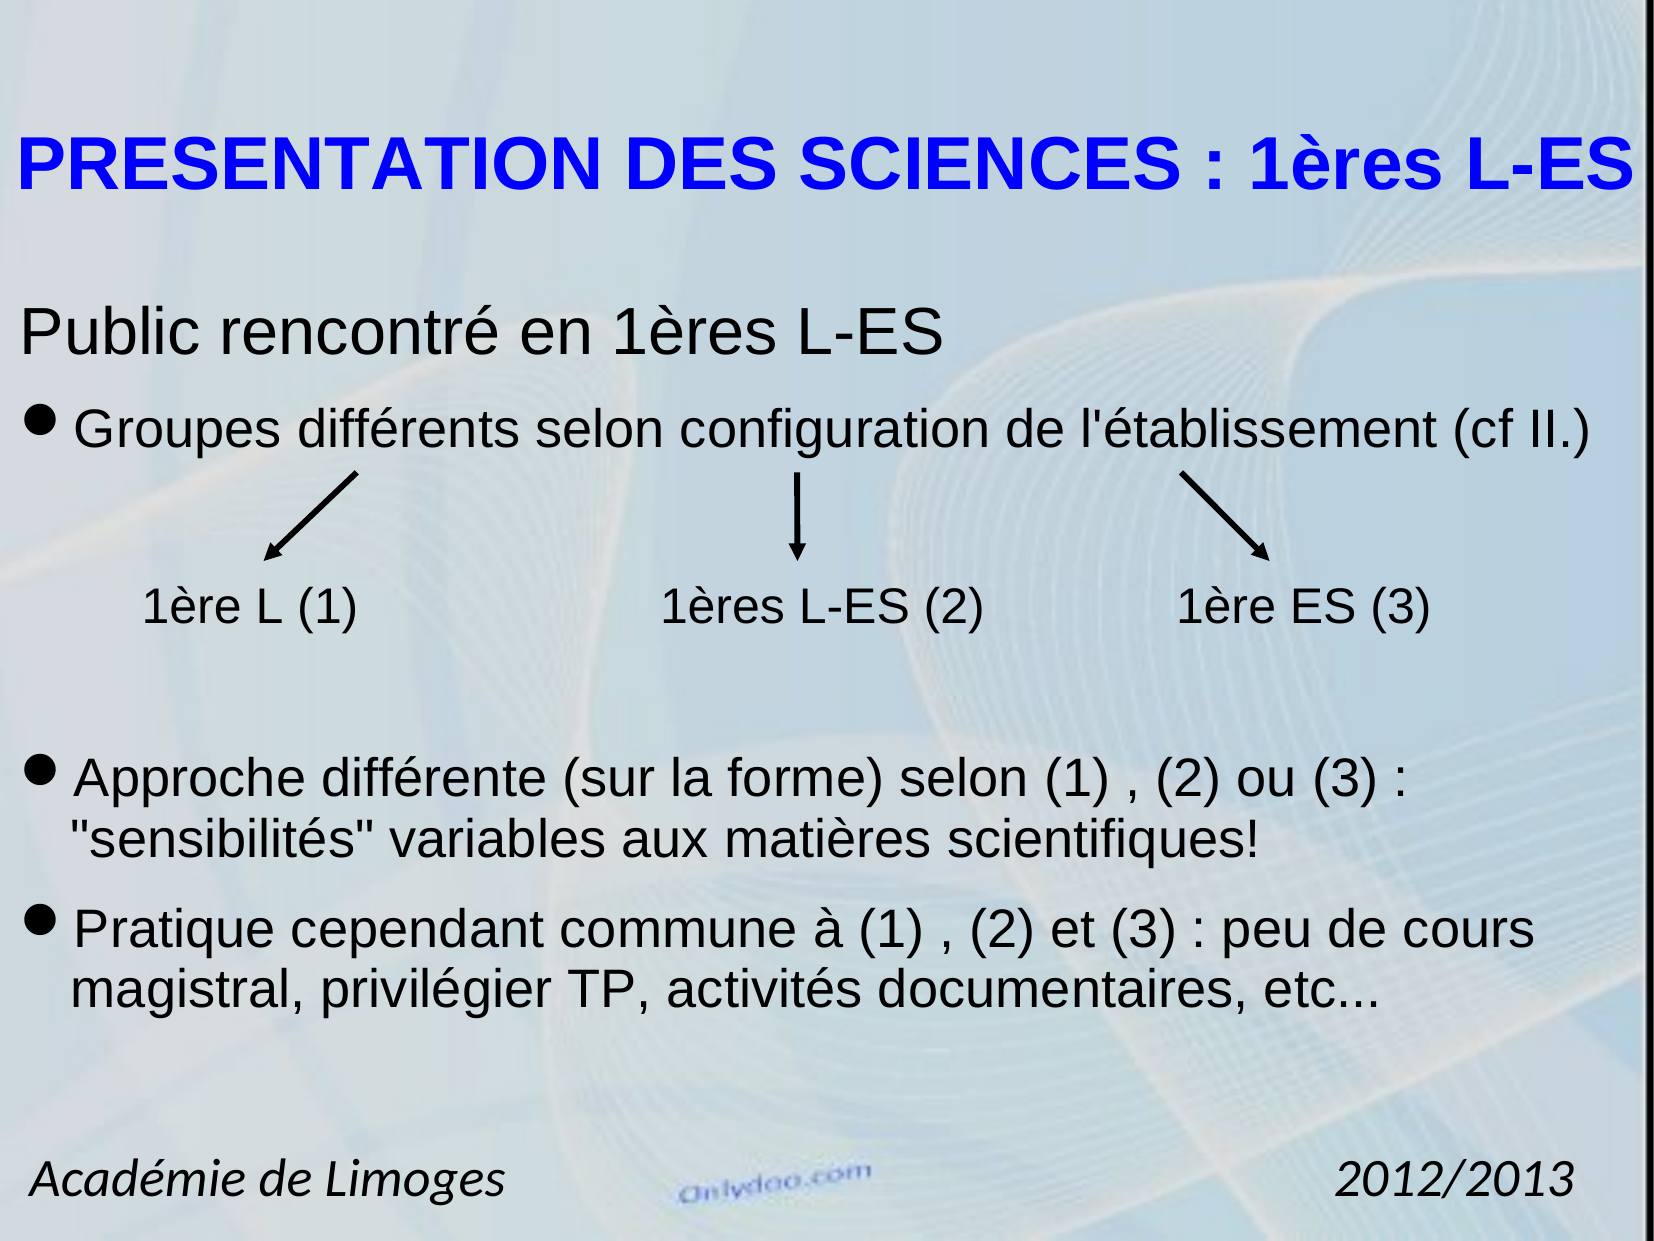

PRESENTATION DES SCIENCES : 1ères L-ES
Public rencontré en 1ères L-ES
Groupes différents selon configuration de l'établissement (cf II.)
	1ère L (1)					1ères L-ES (2)			1ère ES (3)
Approche différente (sur la forme) selon (1) , (2) ou (3) : "sensibilités" variables aux matières scientifiques!
Pratique cependant commune à (1) , (2) et (3) : peu de cours magistral, privilégier TP, activités documentaires, etc...
Académie de Limoges							2012/2013